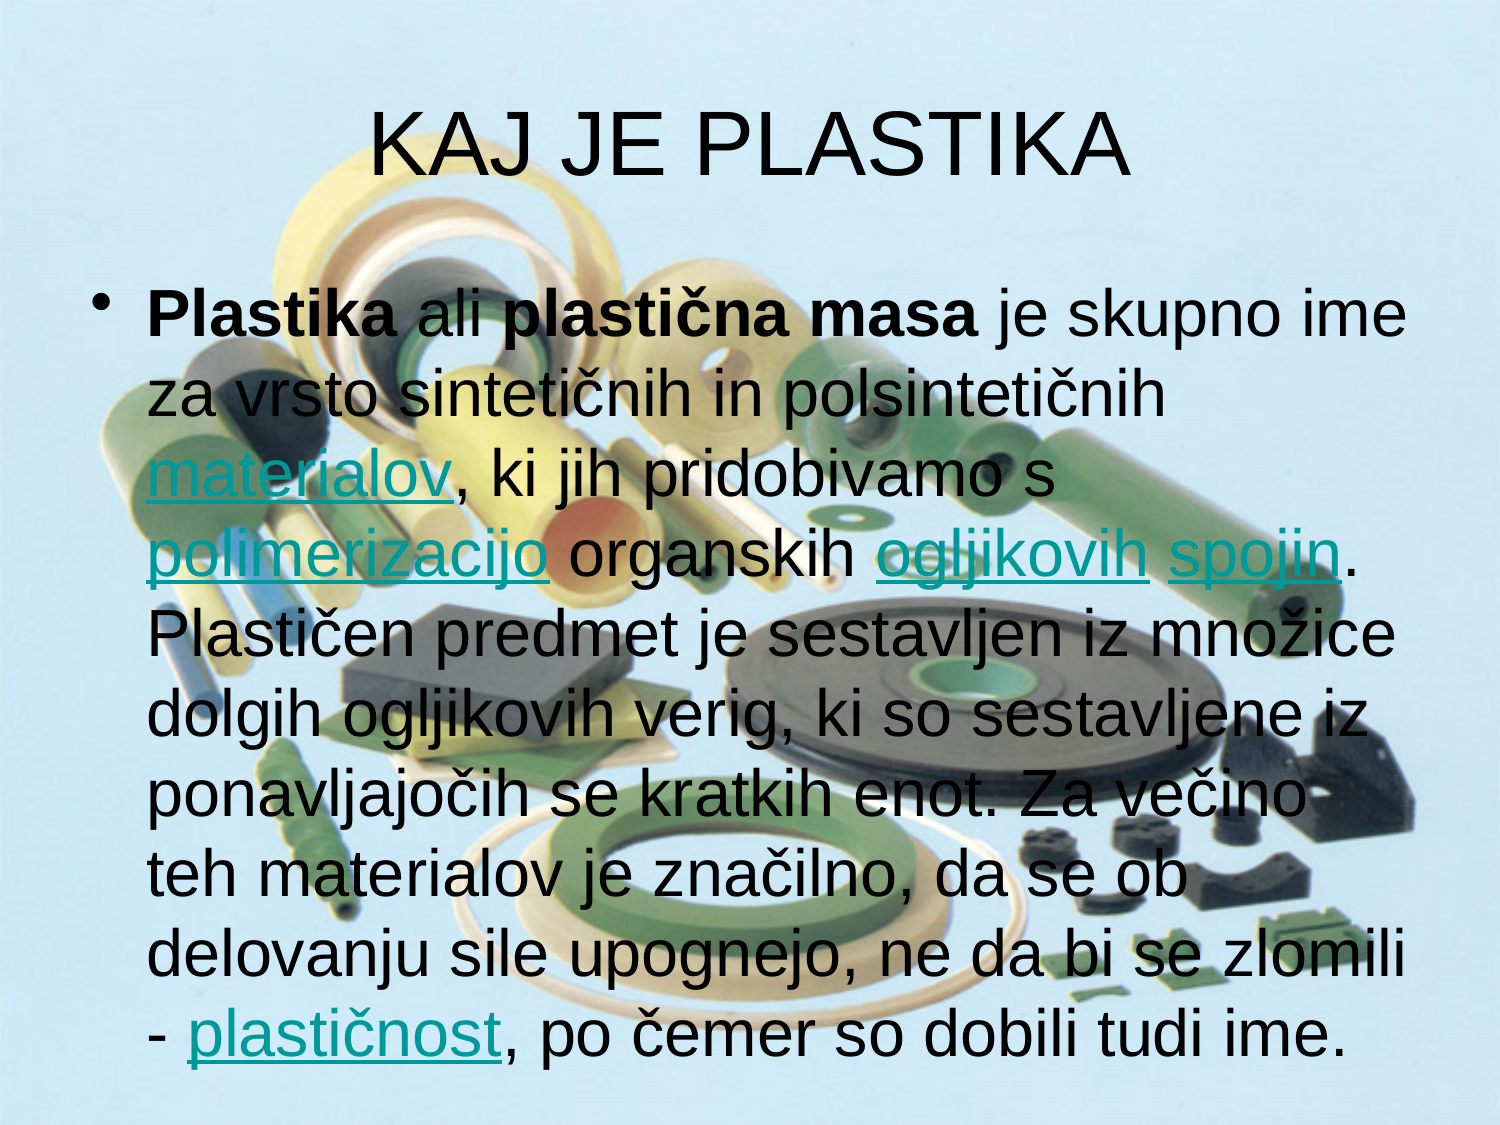

# KAJ JE PLASTIKA
Plastika ali plastična masa je skupno ime za vrsto sintetičnih in polsintetičnih materialov, ki jih pridobivamo s polimerizacijo organskih ogljikovih spojin. Plastičen predmet je sestavljen iz množice dolgih ogljikovih verig, ki so sestavljene iz ponavljajočih se kratkih enot. Za večino teh materialov je značilno, da se ob delovanju sile upognejo, ne da bi se zlomili - plastičnost, po čemer so dobili tudi ime.